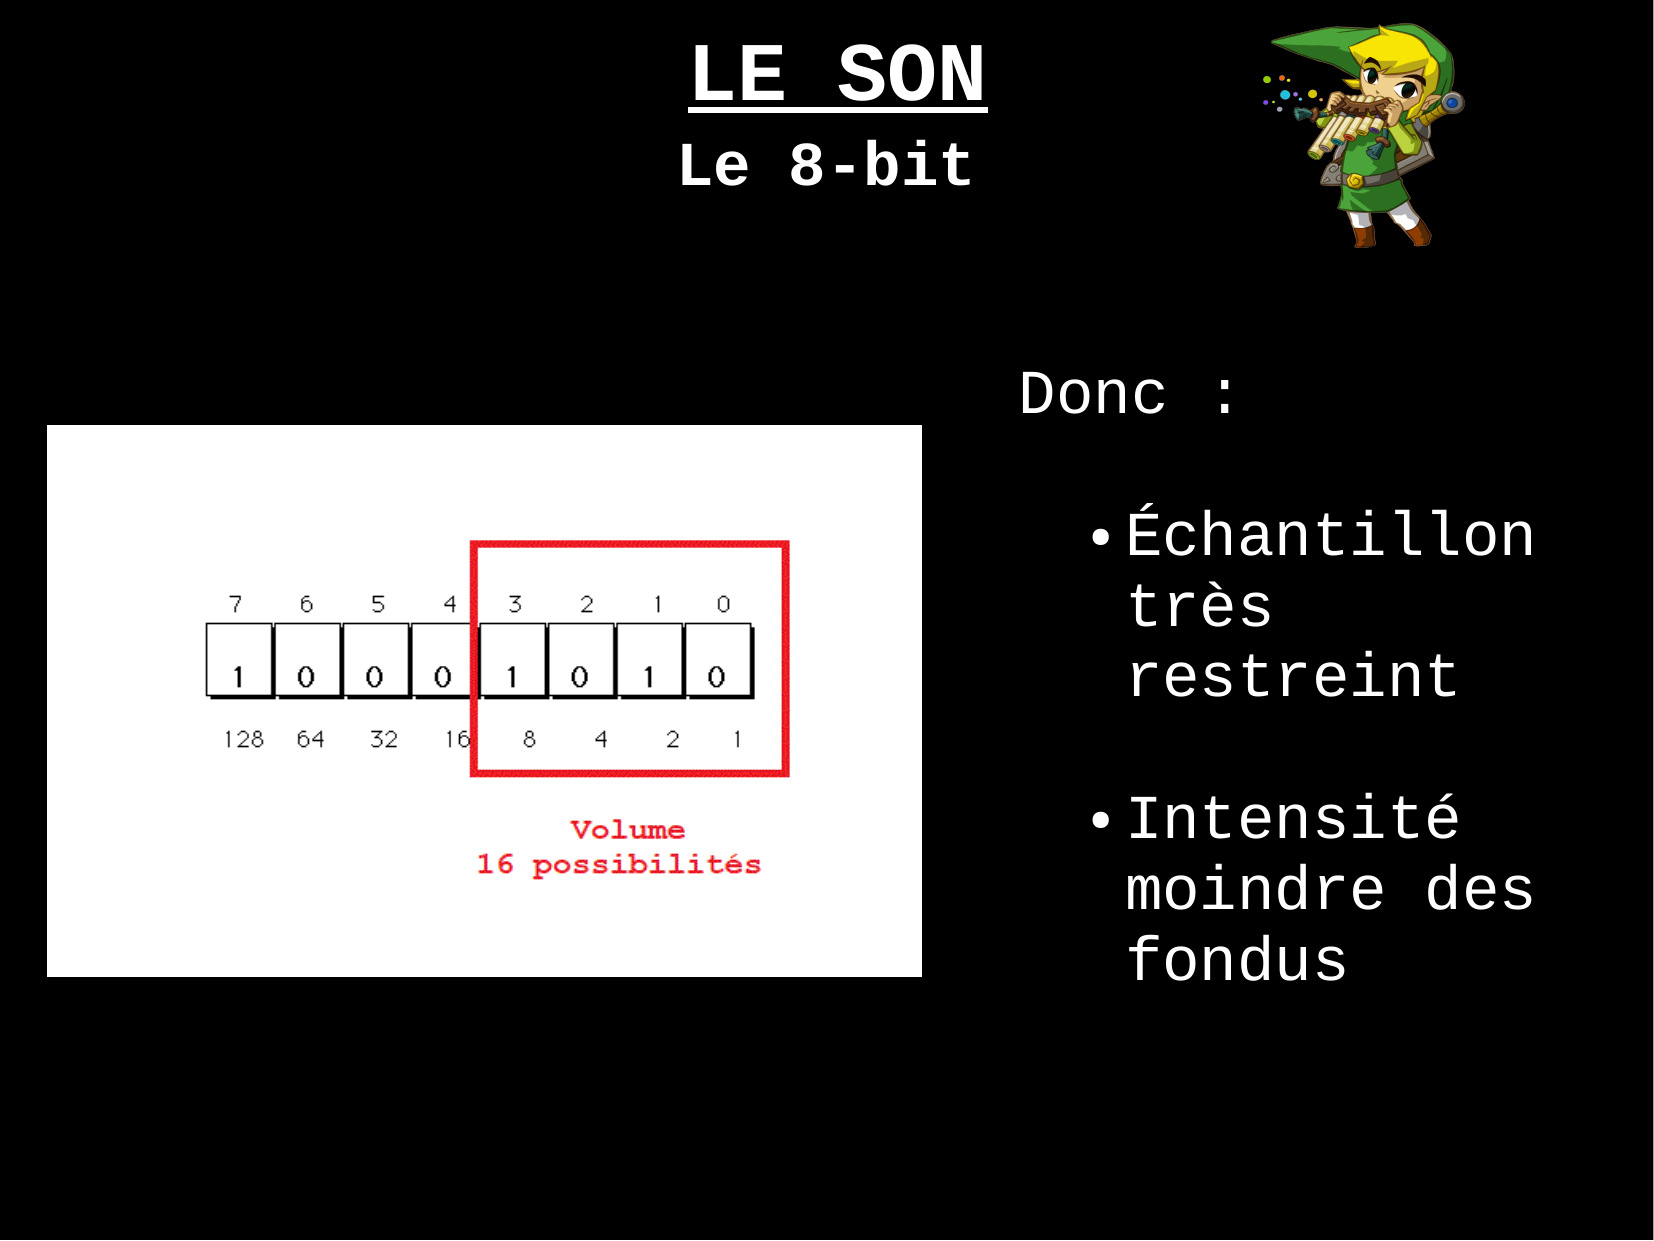

LE SON
Le 8-bit
Donc :
Échantillon très restreint
Intensité moindre des fondus